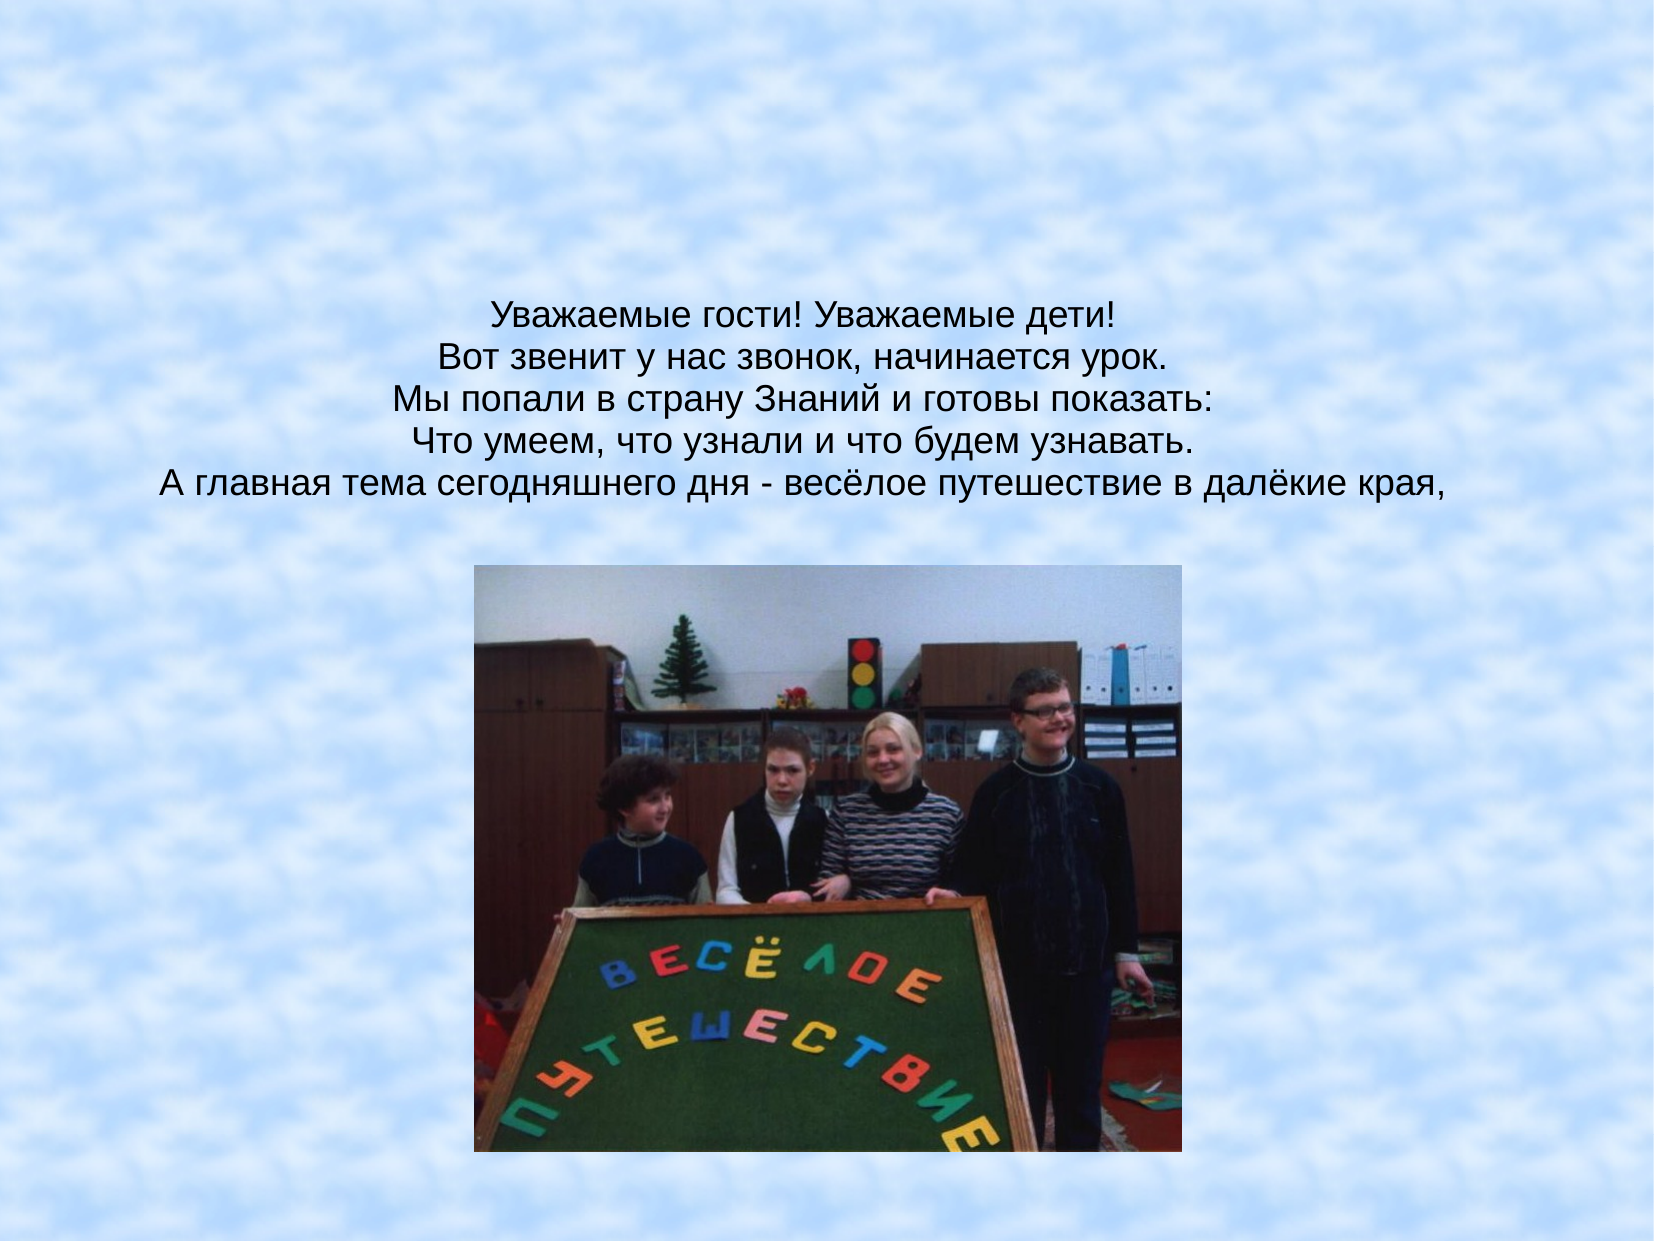

# Уважаемые гости! Уважаемые дети!
Вот звенит у нас звонок, начинается урок.
Мы попали в страну Знаний и готовы показать:
Что умеем, что узнали и что будем узнавать.
А главная тема сегодняшнего дня - весёлое путешествие в далёкие края,